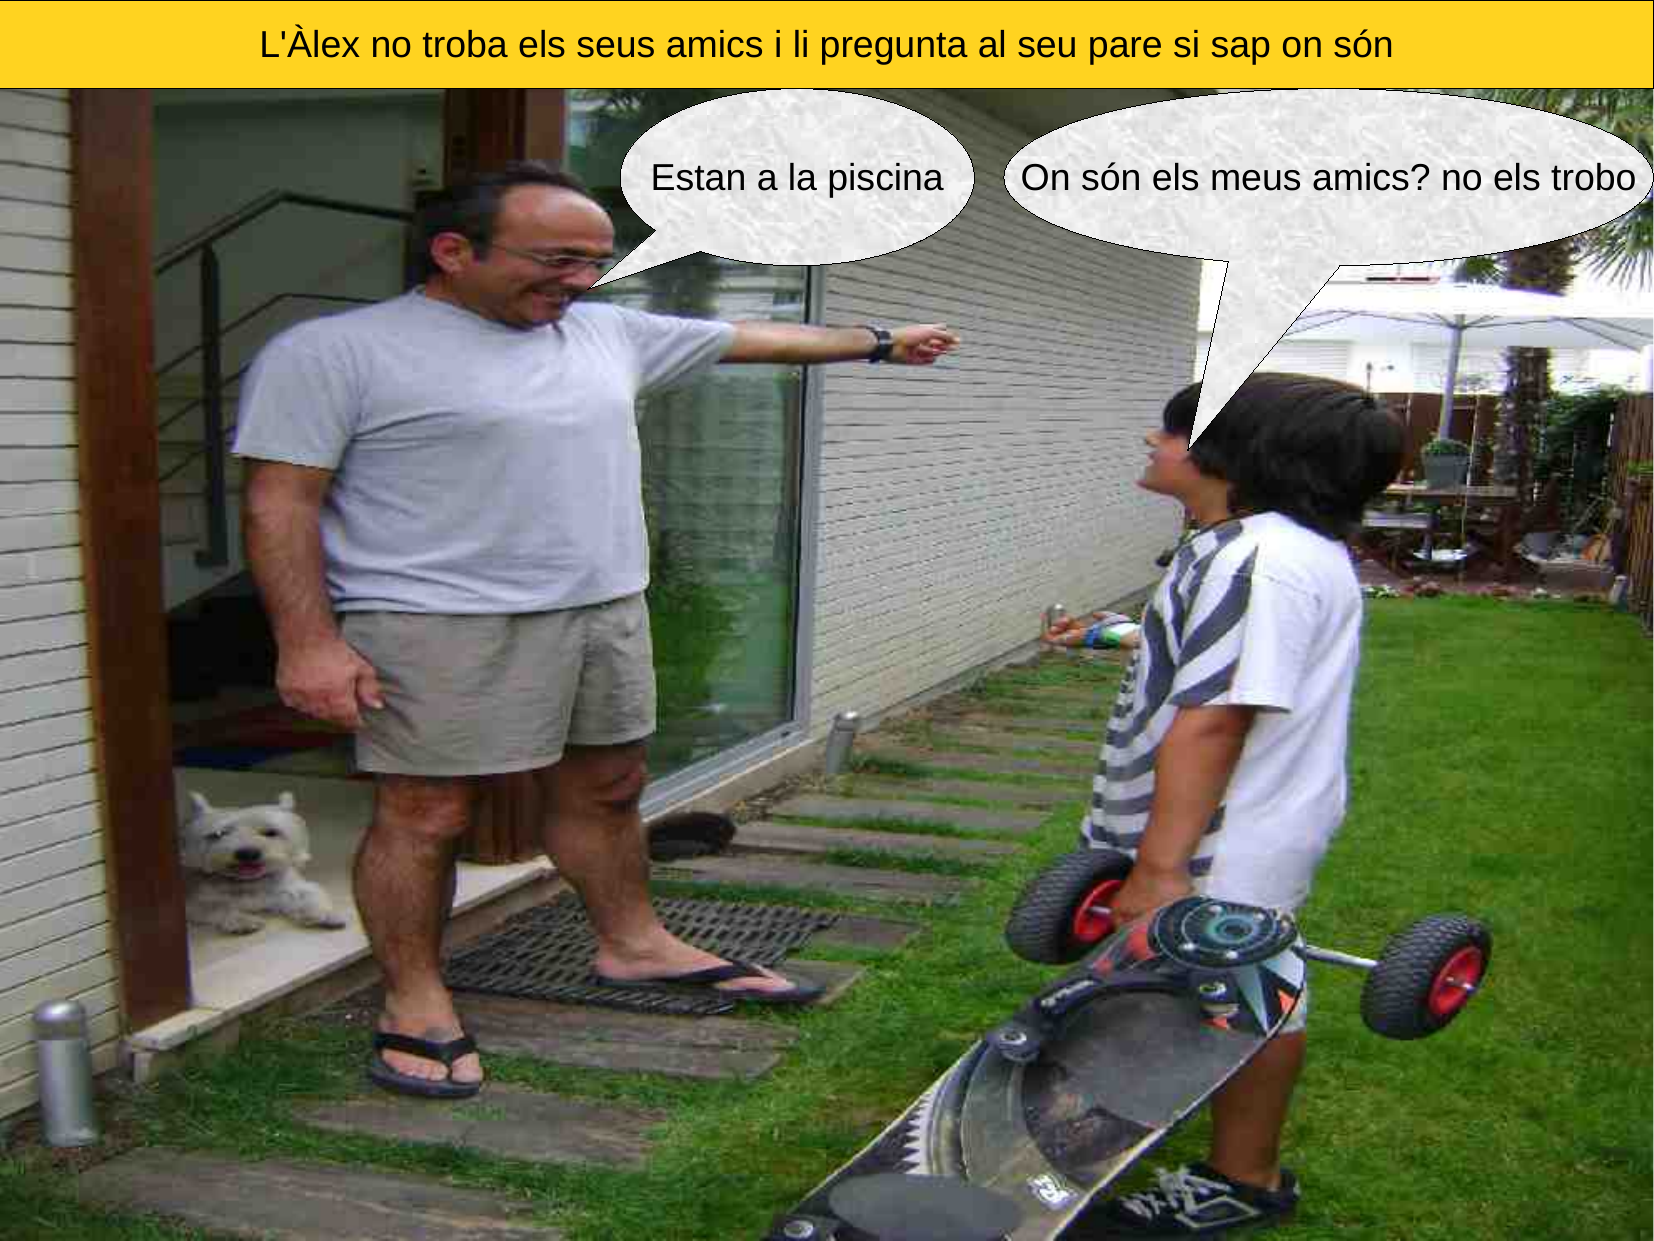

L'Àlex no troba els seus amics i li pregunta al seu pare si sap on són
Estan a la piscina
On són els meus amics? no els trobo